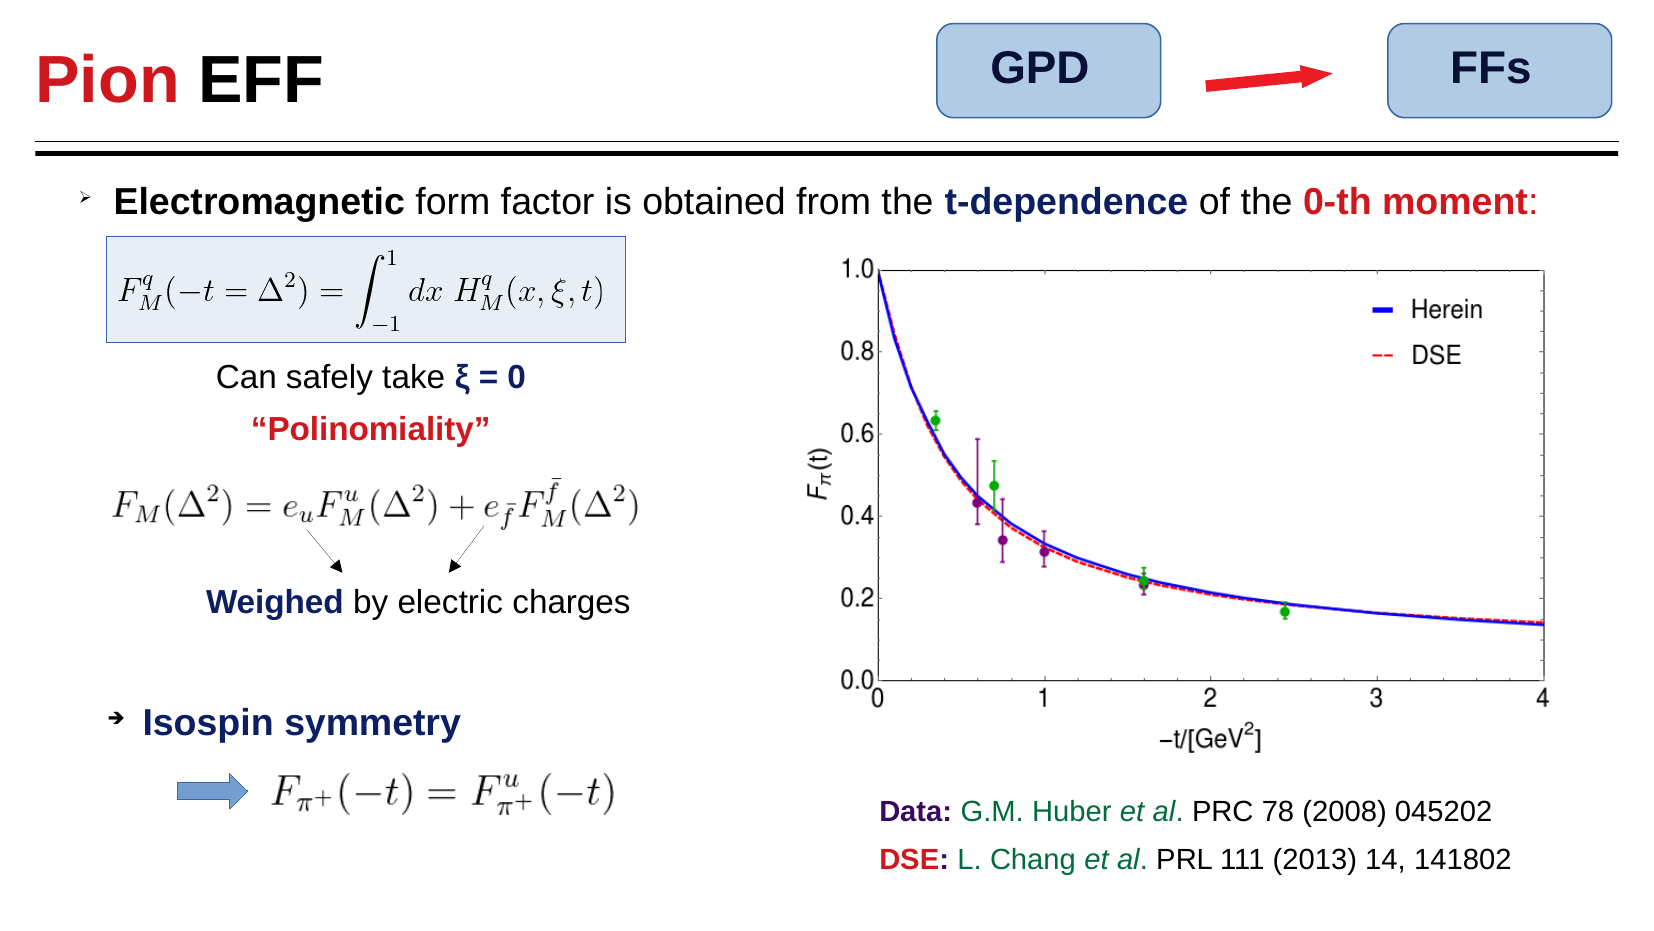

Pion EFF
GPD
FFs
Electromagnetic form factor is obtained from the t-dependence of the 0-th moment:
Can safely take ξ = 0
“Polinomiality”
Weighed by electric charges
Isospin symmetry
 Data: G.M. Huber et al. PRC 78 (2008) 045202
 DSE: L. Chang et al. PRL 111 (2013) 14, 141802